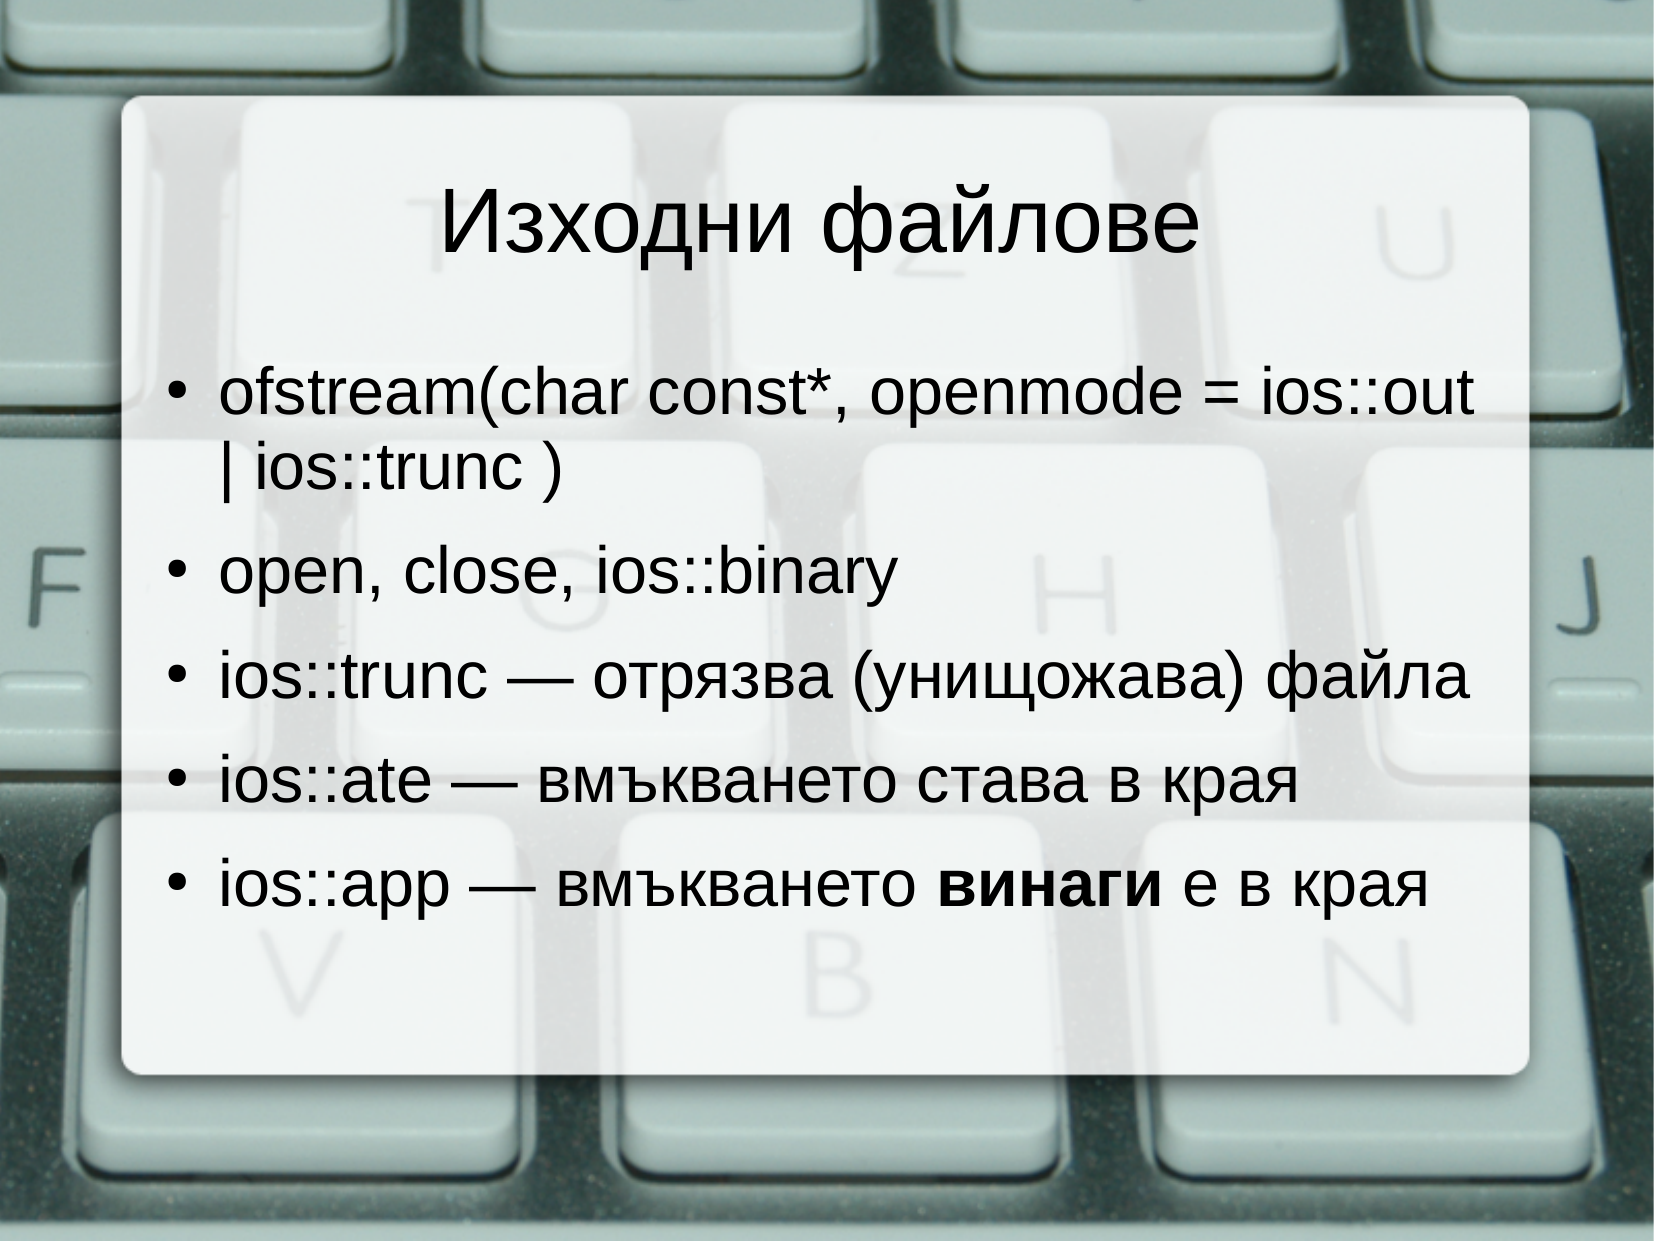

# Изходни файлове
ofstream(char const*, openmode = ios::out | ios::trunc )
open, close, ios::binary
ios::trunc — отрязва (унищожава) файла
ios::ate — вмъкването става в края
ios::app — вмъкването винаги е в края